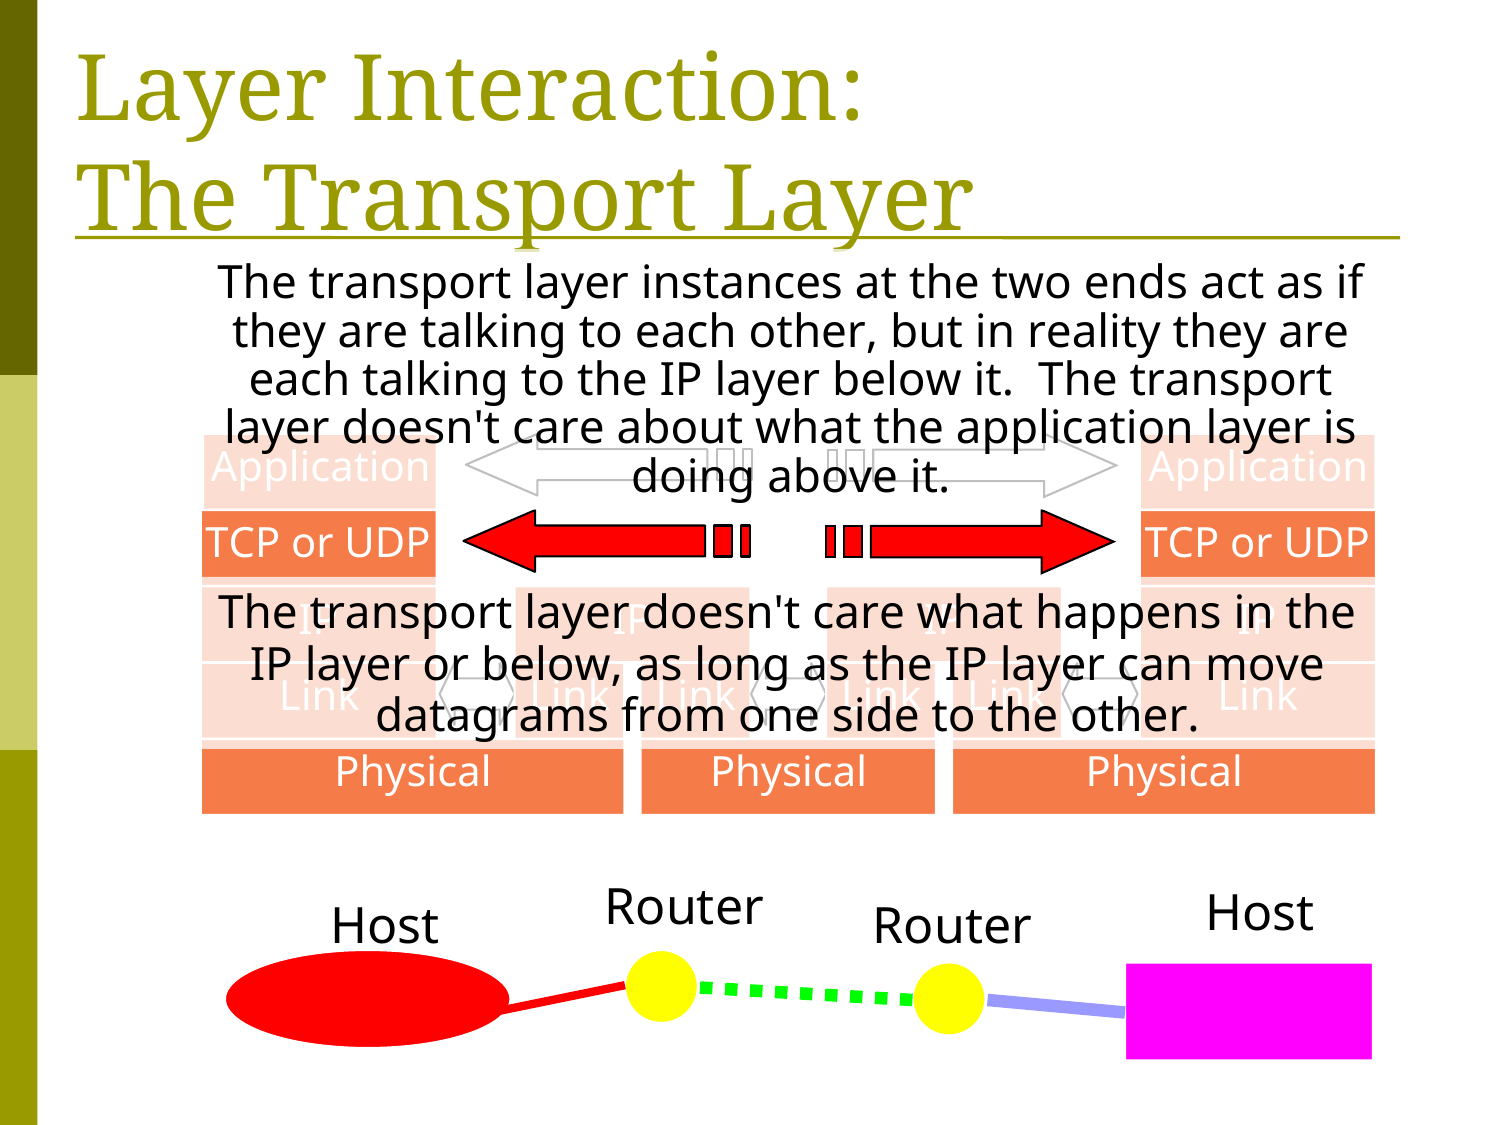

Layer Interaction:
The Transport Layer
The transport layer instances at the two ends act as if they are talking to each other, but in reality they are each talking to the IP layer below it. The transport layer doesn't care about what the application layer is doing above it.
Application
Application
TCP or UDP
TCP or UDP
The transport layer doesn't care what happens in the IP layer or below, as long as the IP layer can move datagrams from one side to the other.
IP
IP
IP
IP
Link
Link
Link
Link
Link
Link
Physical
Physical
Physical
Router
Host
Host
Router